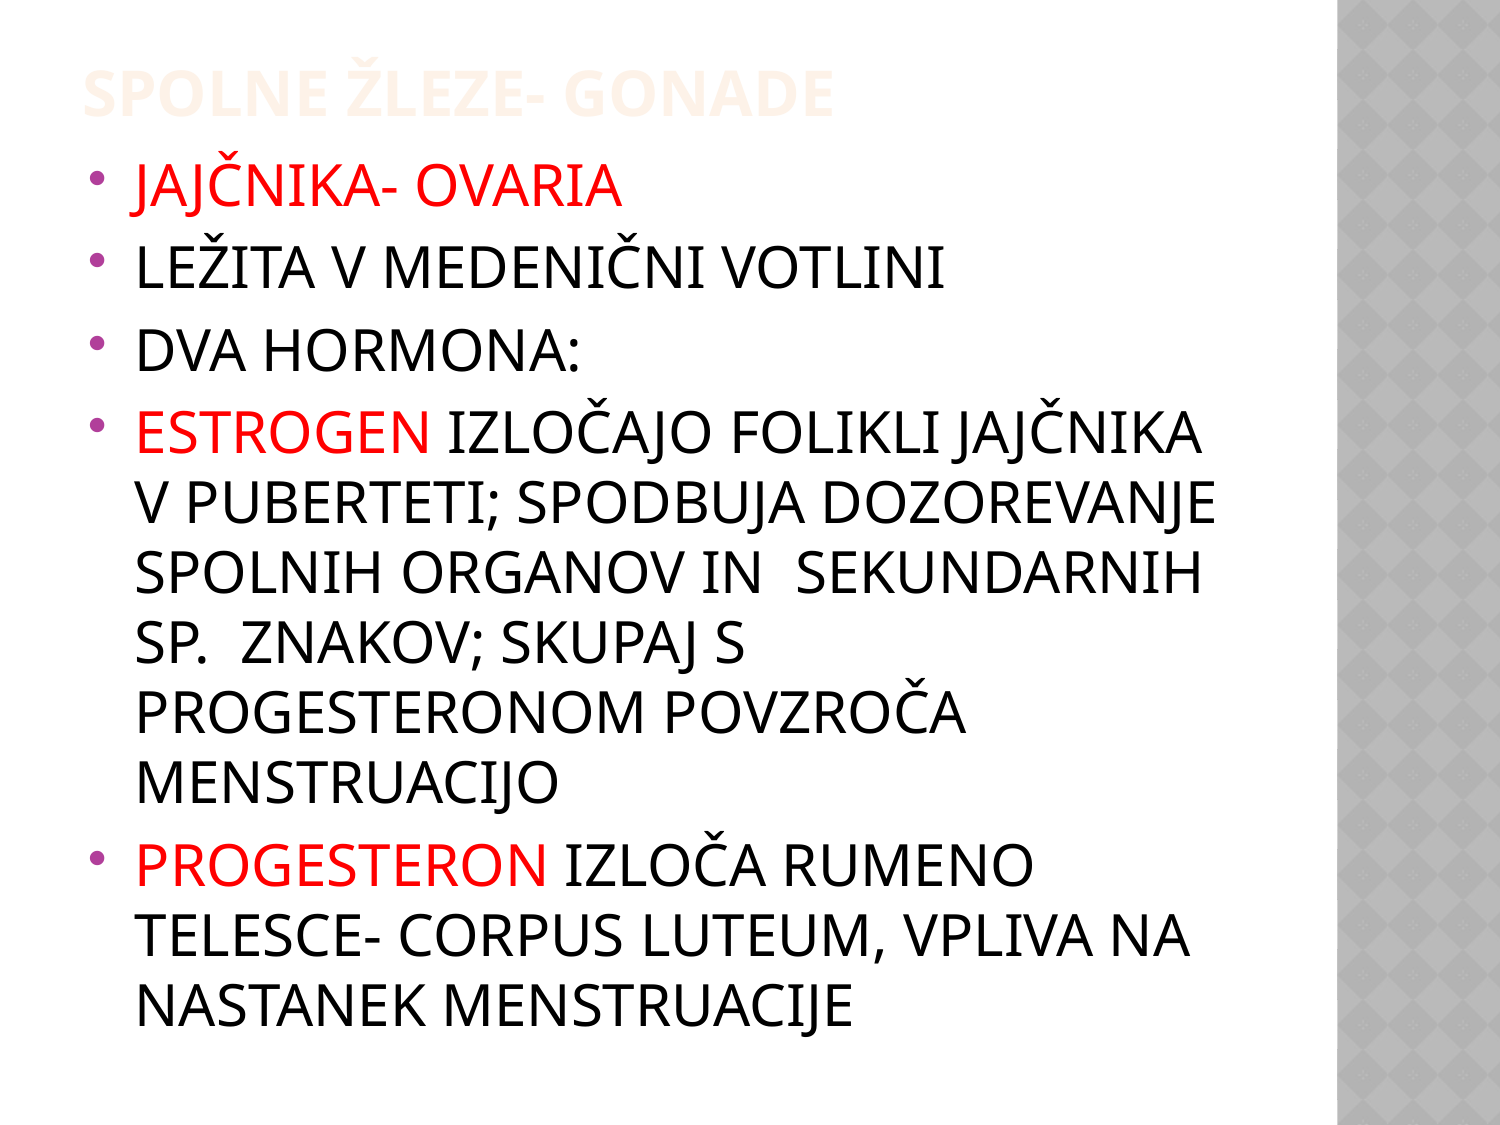

# SPOLNE ŽLEZE- GONADE
JAJČNIKA- OVARIA
LEŽITA V MEDENIČNI VOTLINI
DVA HORMONA:
ESTROGEN IZLOČAJO FOLIKLI JAJČNIKA V PUBERTETI; SPODBUJA DOZOREVANJE SPOLNIH ORGANOV IN SEKUNDARNIH SP. ZNAKOV; SKUPAJ S PROGESTERONOM POVZROČA MENSTRUACIJO
PROGESTERON IZLOČA RUMENO TELESCE- CORPUS LUTEUM, VPLIVA NA NASTANEK MENSTRUACIJE